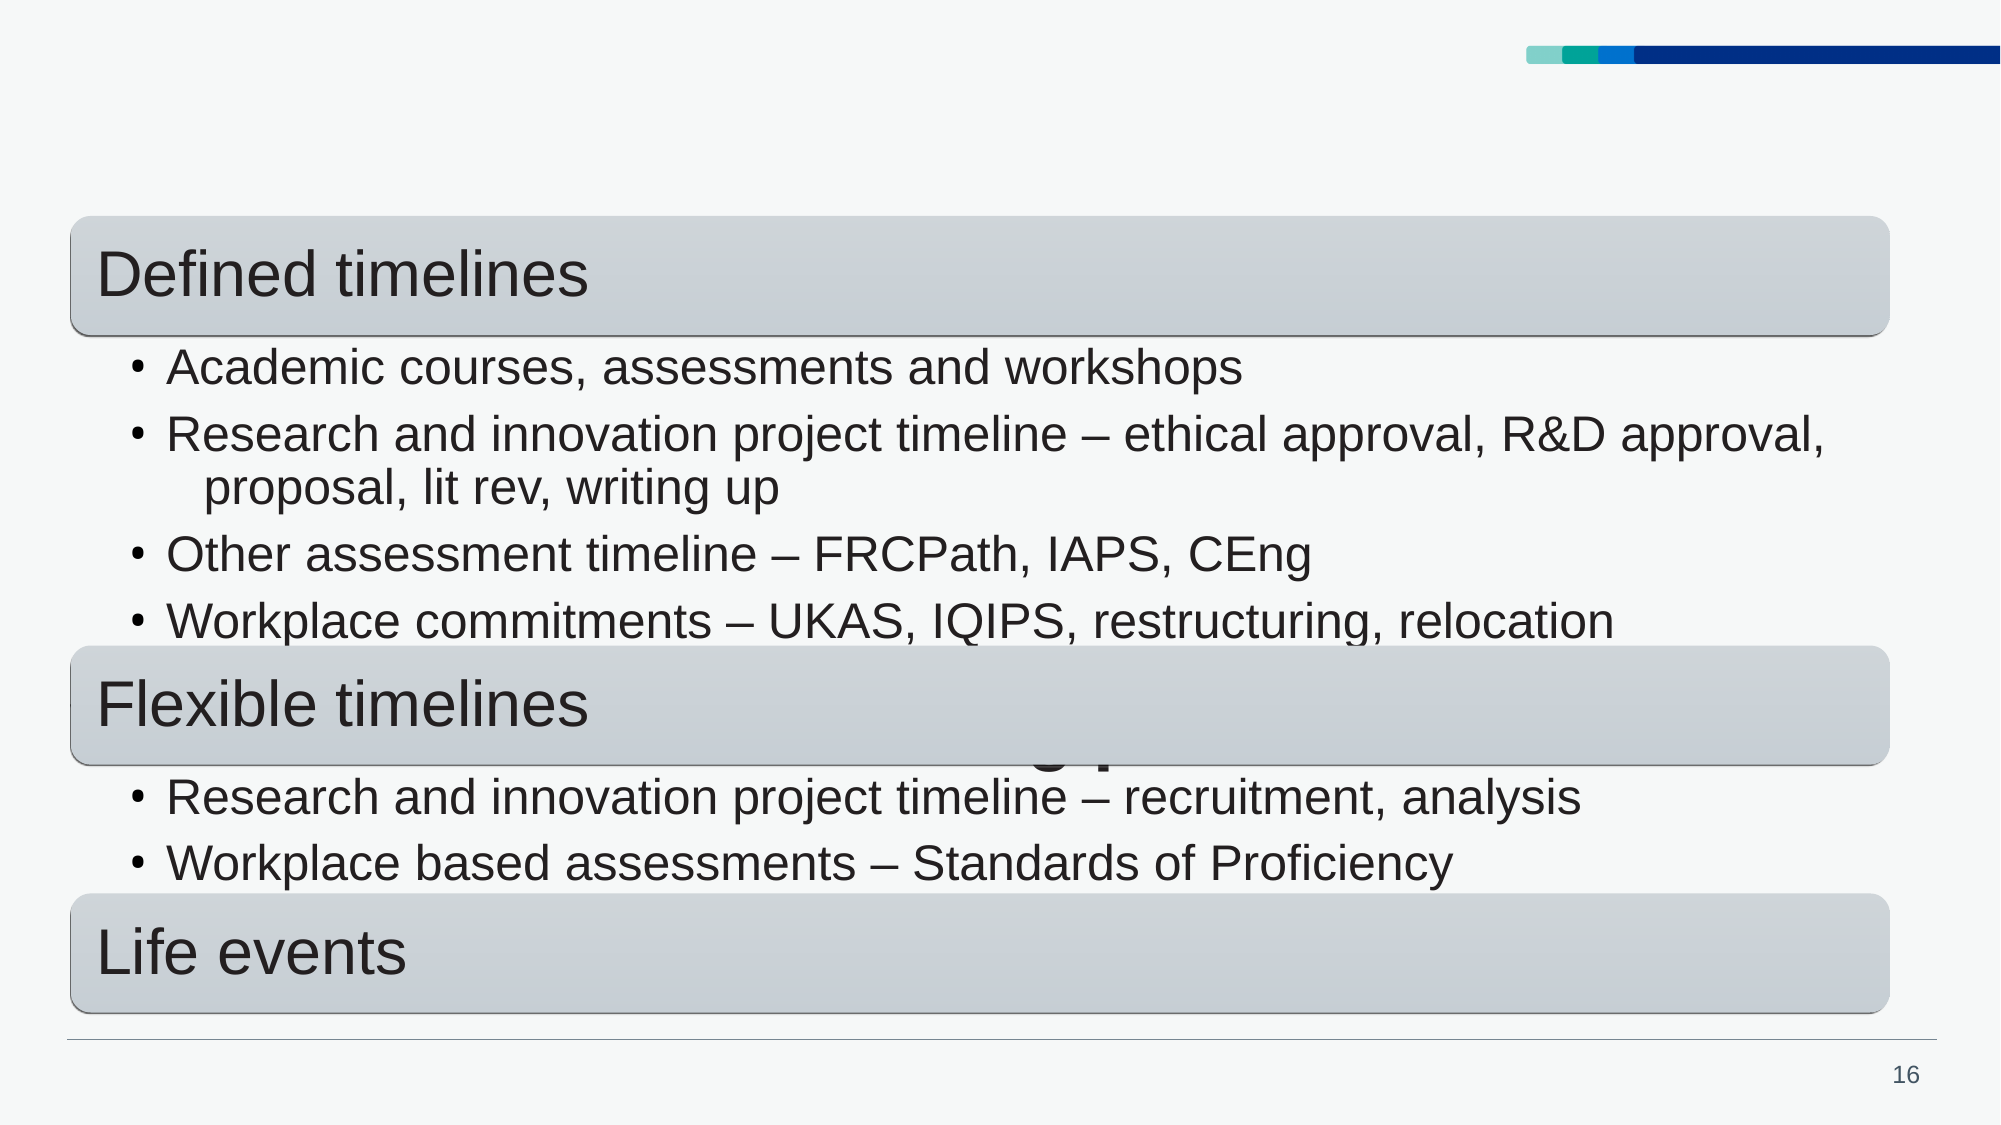

Defined timelines
Academic courses, assessments and workshops
Research and innovation project timeline – ethical approval, R&D approval, proposal, lit rev, writing up
Other assessment timeline – FRCPath, IAPS, CEng
Workplace commitments – UKAS, IQIPS, restructuring, relocation
Flexible timelines
Research and innovation project timeline – recruitment, analysis
Workplace based assessments – Standards of Proficiency
Life events
# What to include in a training plan?